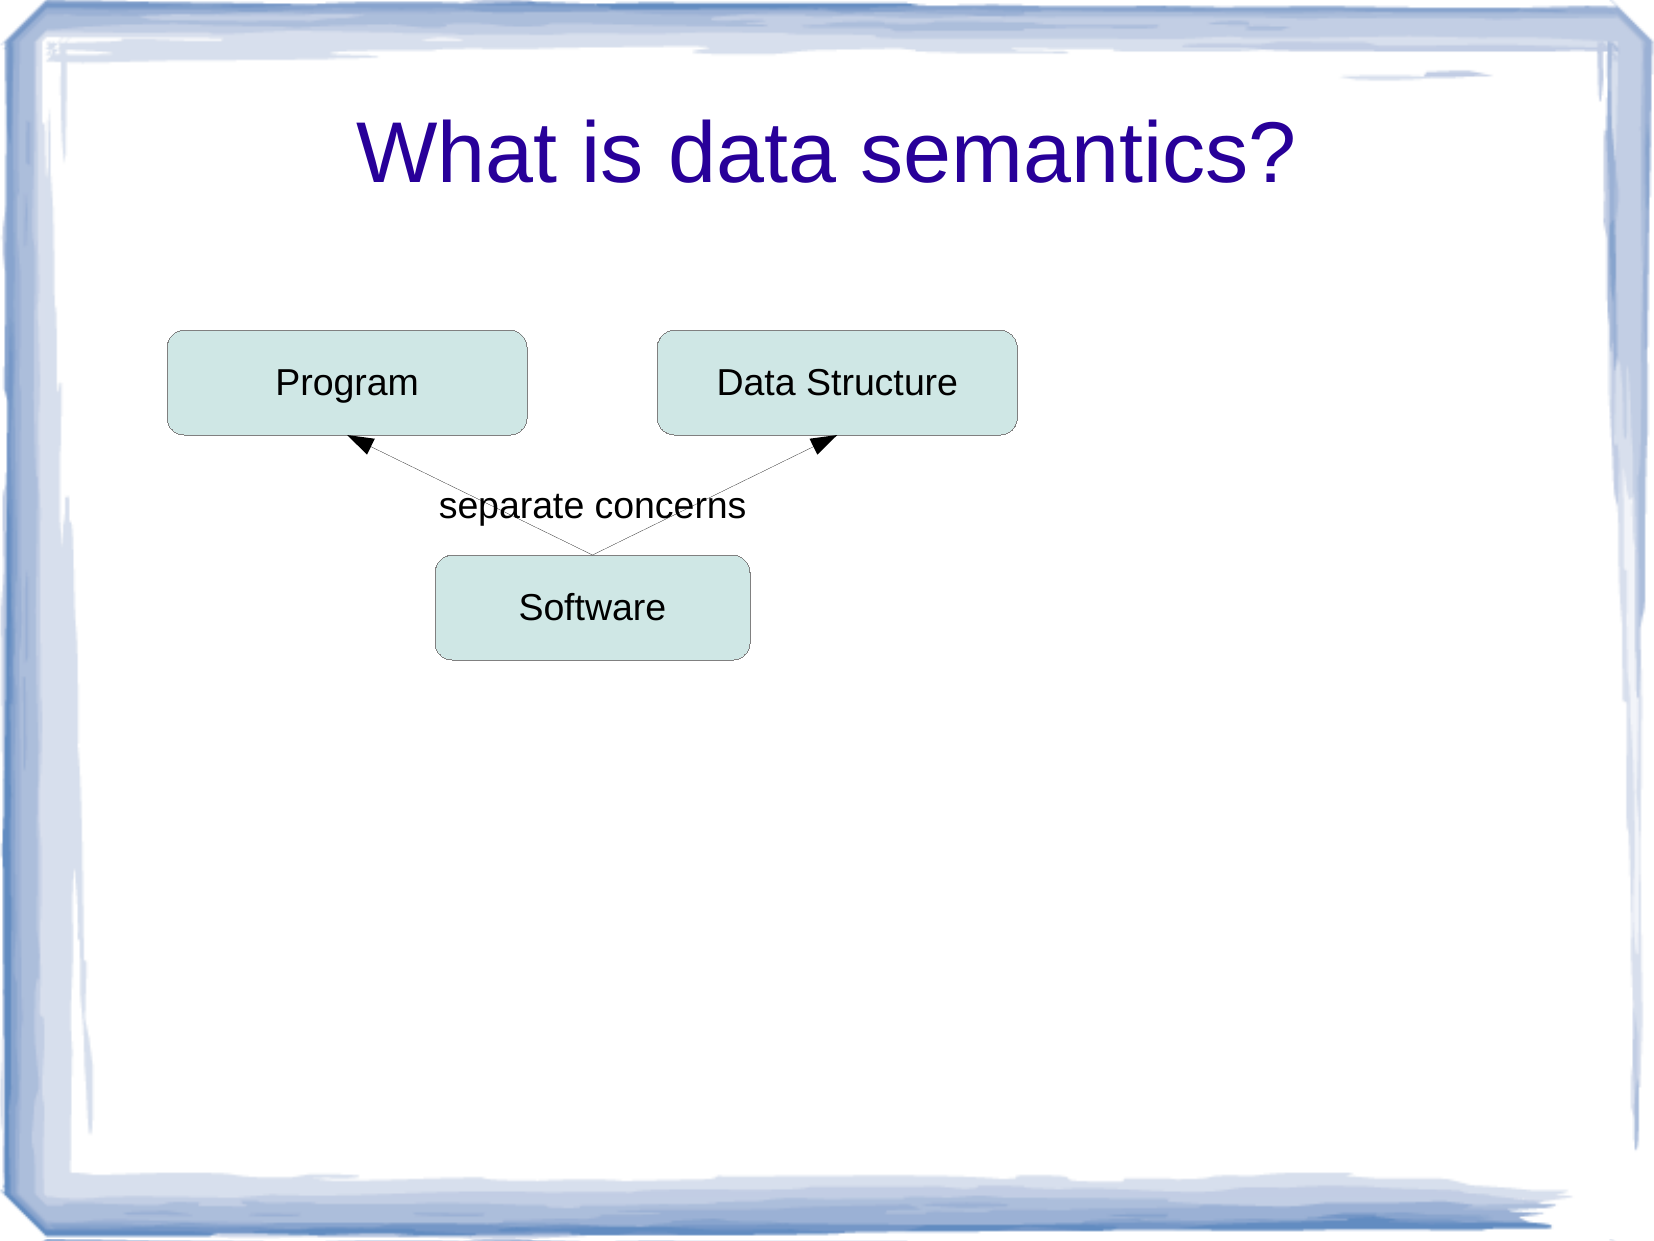

# What is data semantics?
Program
Program
Data Structure
separate concerns
Software